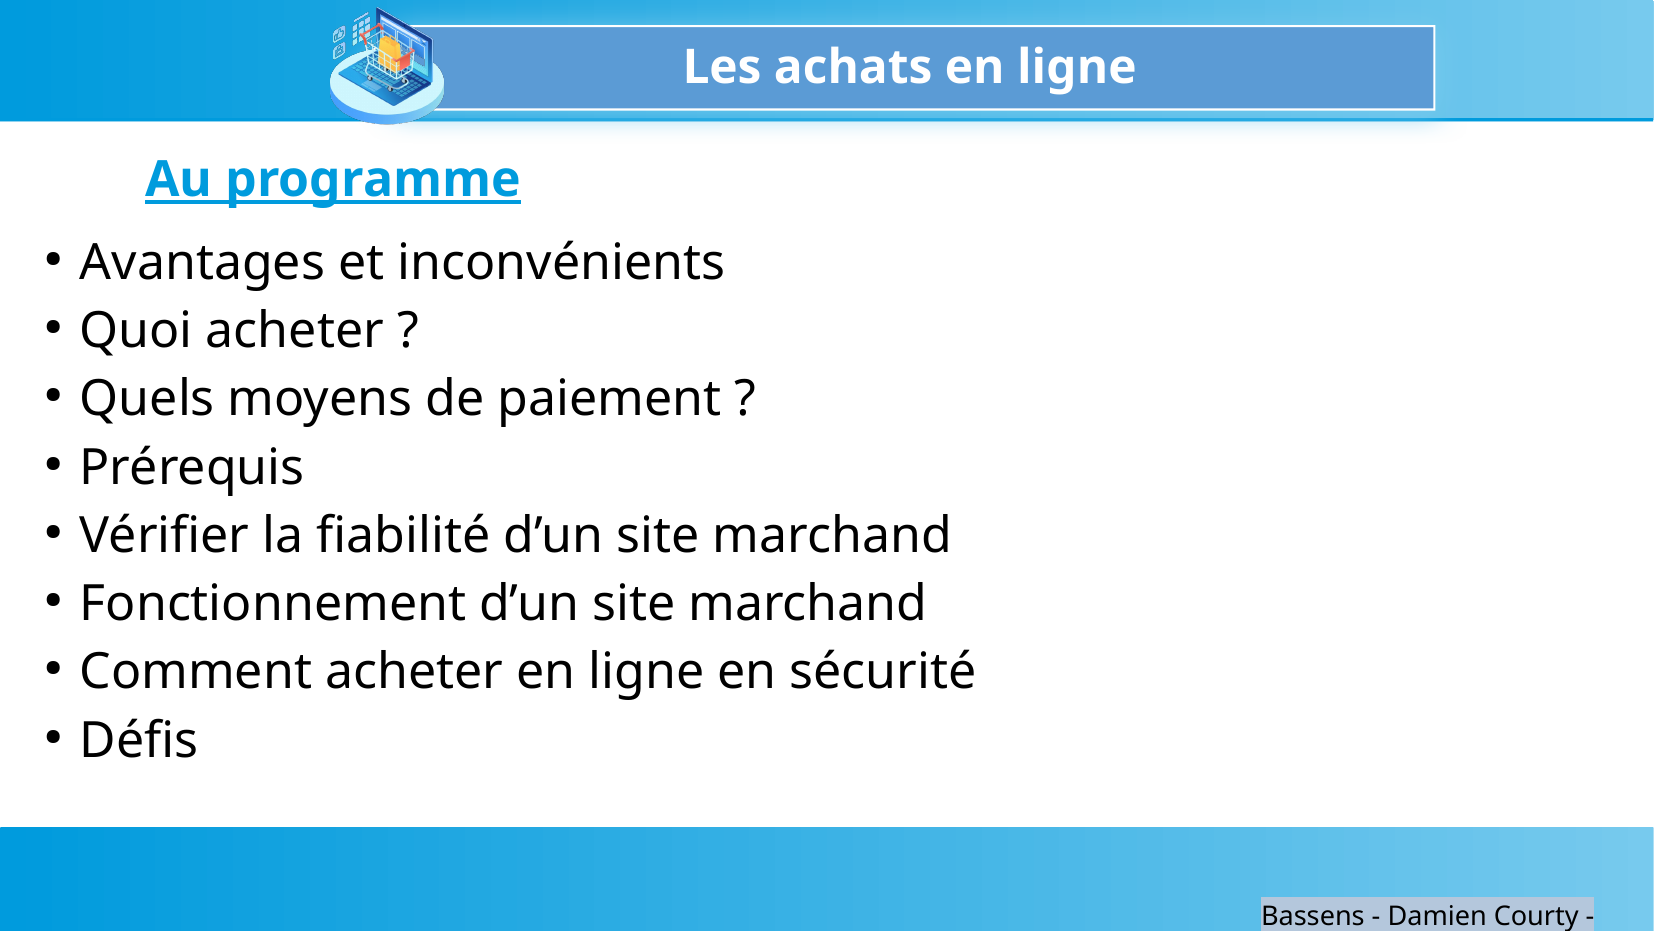

Les achats en ligne
Au programme
Avantages et inconvénients
Quoi acheter ?
Quels moyens de paiement ?
Prérequis
Vérifier la fiabilité d’un site marchand
Fonctionnement d’un site marchand
Comment acheter en ligne en sécurité
Défis
Bassens - Damien Courty - 2024